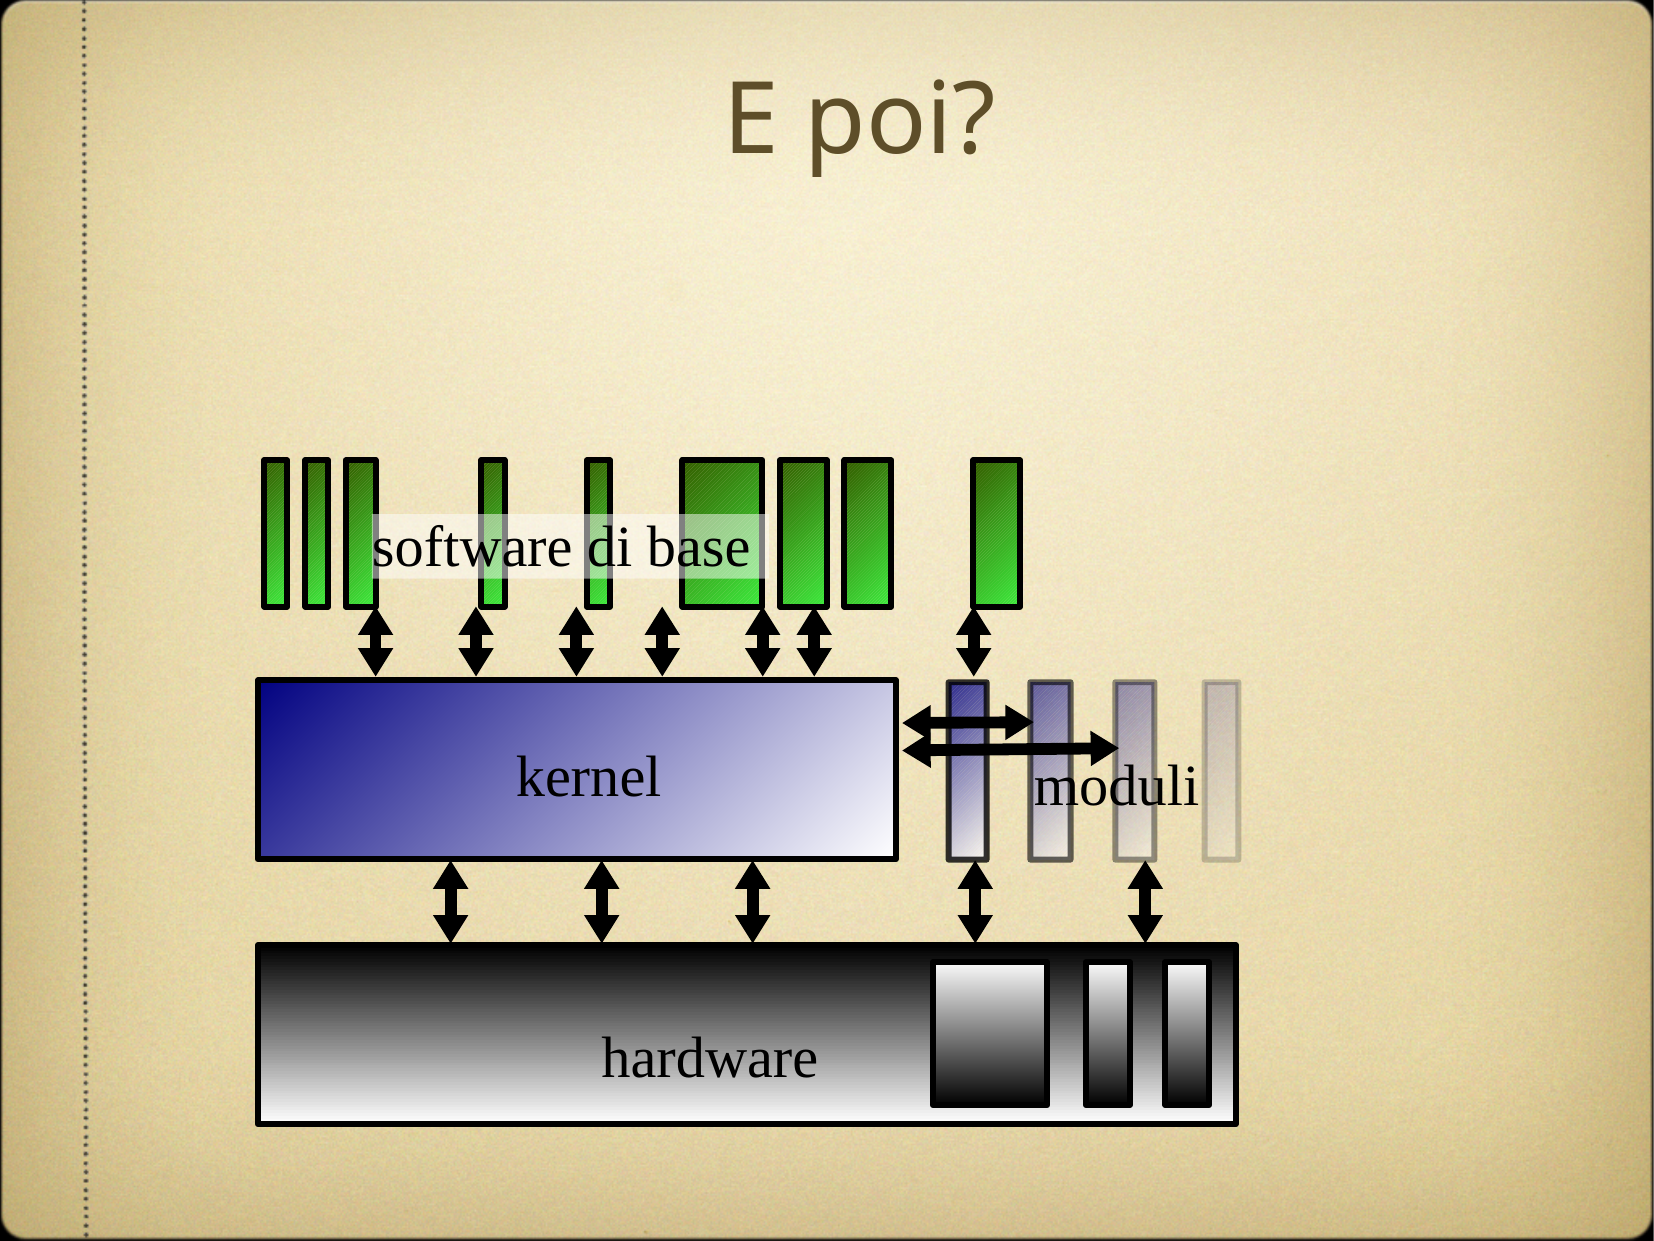

# E poi?
software di base
kernel
moduli
hardware